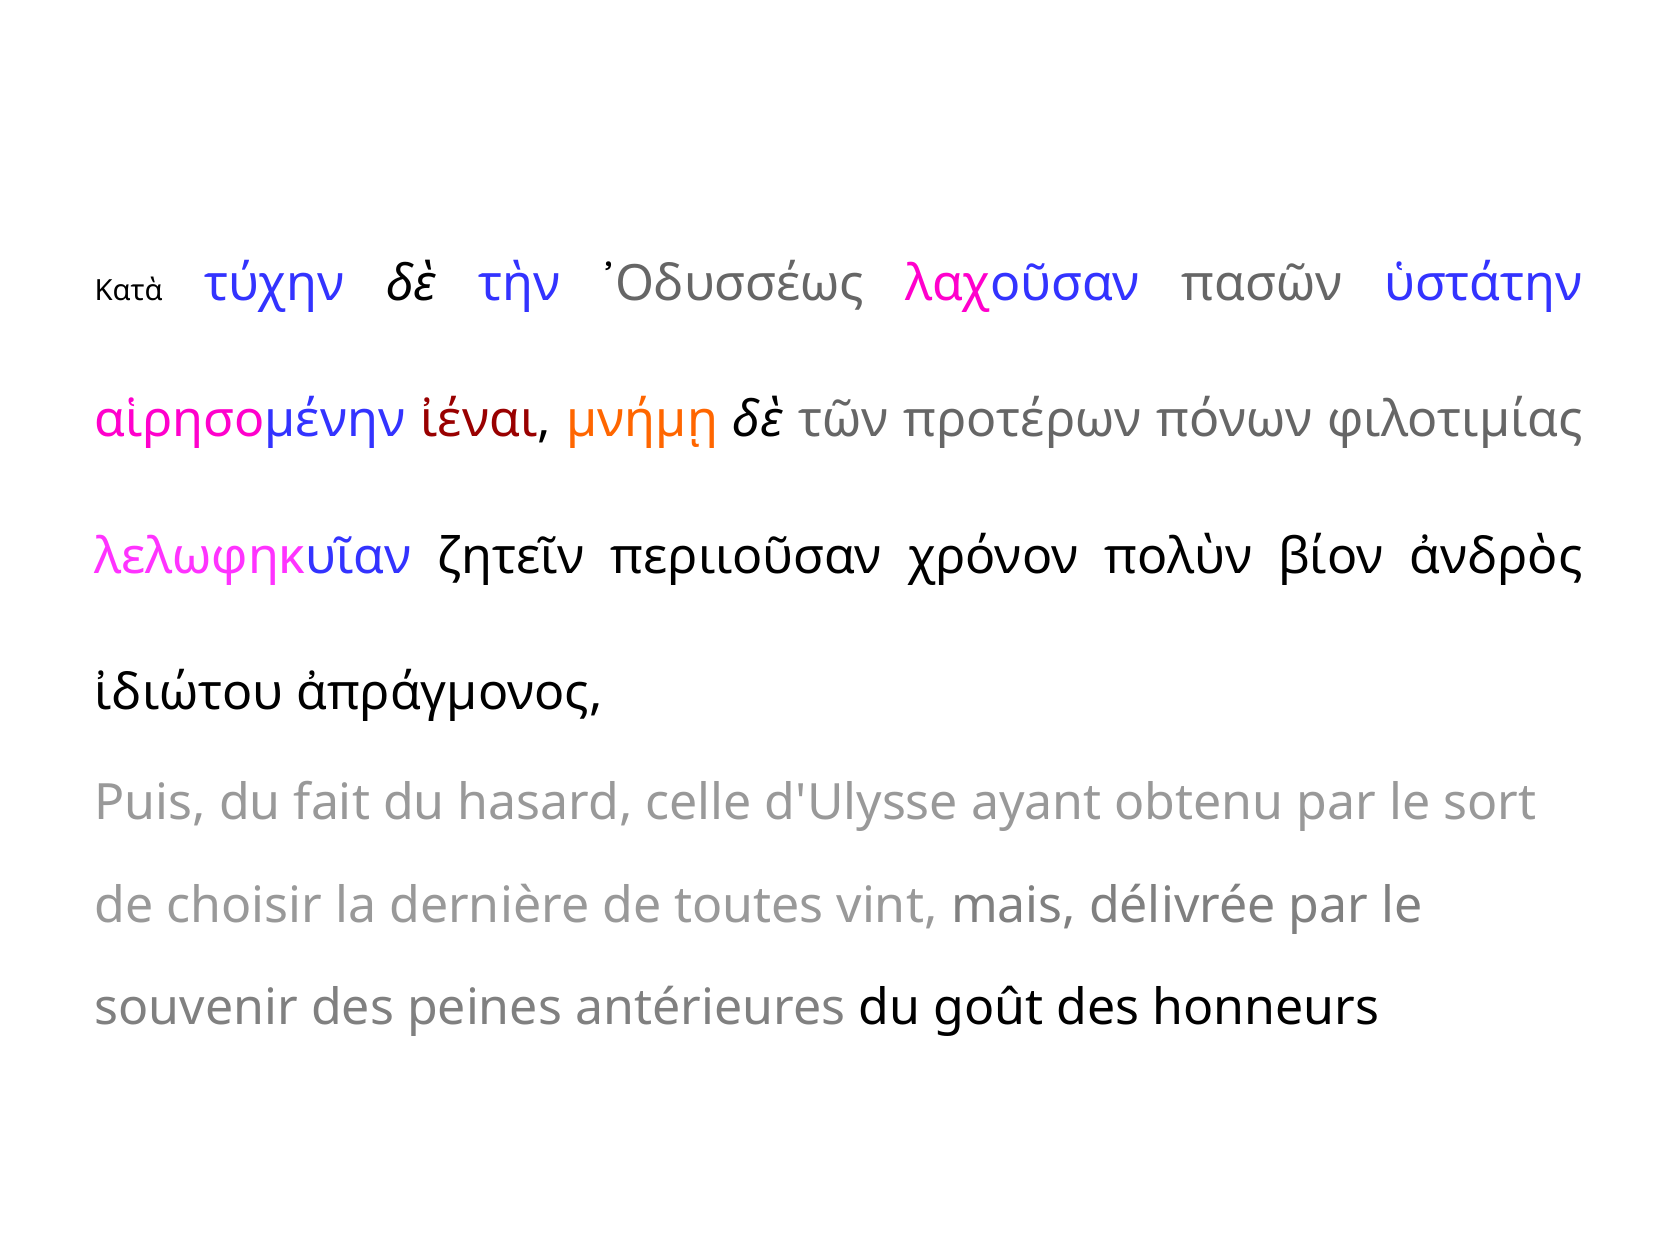

# Κατὰ τύχην δὲ τὴν ᾿Οδυσσέως λαχοῦσαν πασῶν ὑστάτην αἱρησομένην ἰέναι, μνήμῃ δὲ τῶν προτέρων πόνων φιλοτιμίας λελωφηκυῖαν ζητεῖν περιιοῦσαν χρόνον πολὺν βίον ἀνδρὸς ἰδιώτου ἀπράγμονος,
Puis, du fait du hasard, celle d'Ulysse ayant obtenu par le sort de choisir la dernière de toutes vint, mais, délivrée par le souvenir des peines antérieures du goût des honneurs